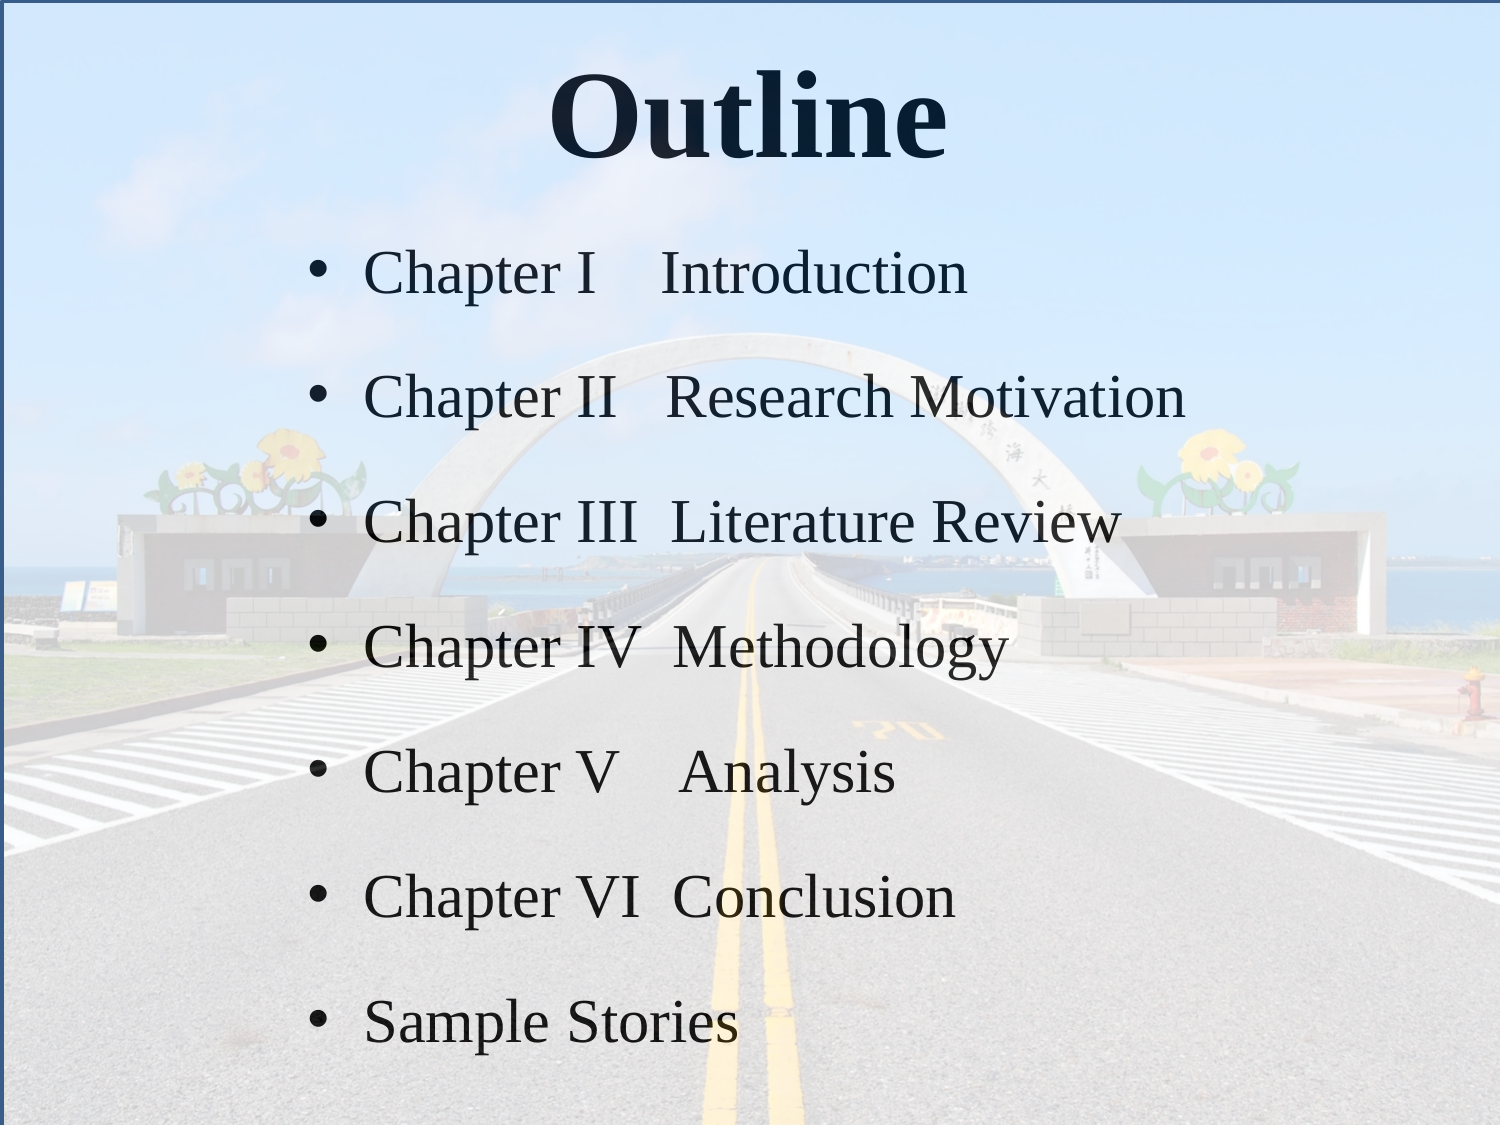

# Outline
Chapter I Introduction
Chapter II Research Motivation
Chapter III Literature Review
Chapter IV Methodology
Chapter V Analysis
Chapter VI Conclusion
Sample Stories